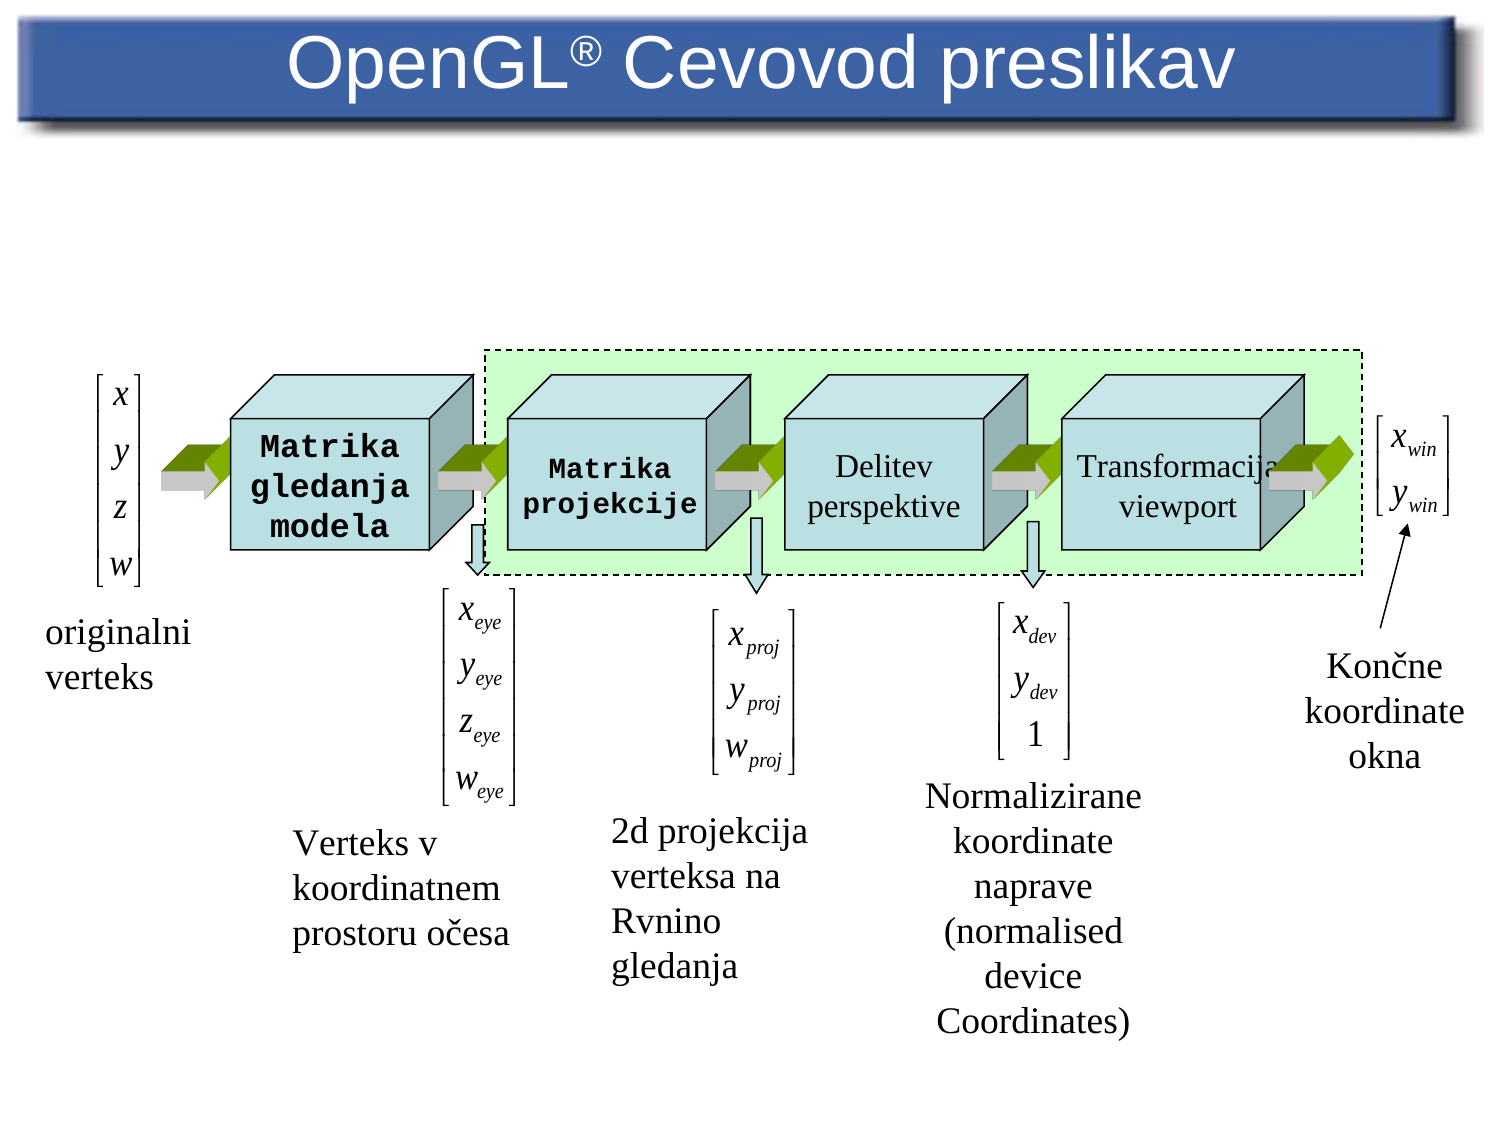

OpenGL® Cevovod preslikav
Matrika
gledanja
modela
Matrika
projekcije
Delitev
perspektive
Transformacija
viewport
originalni
verteks
Končne koordinate okna
Normalizirane koordinate naprave
(normalised device
Coordinates)
2d projekcija
verteksa na Rvnino gledanja
Verteks v koordinatnem prostoru očesa